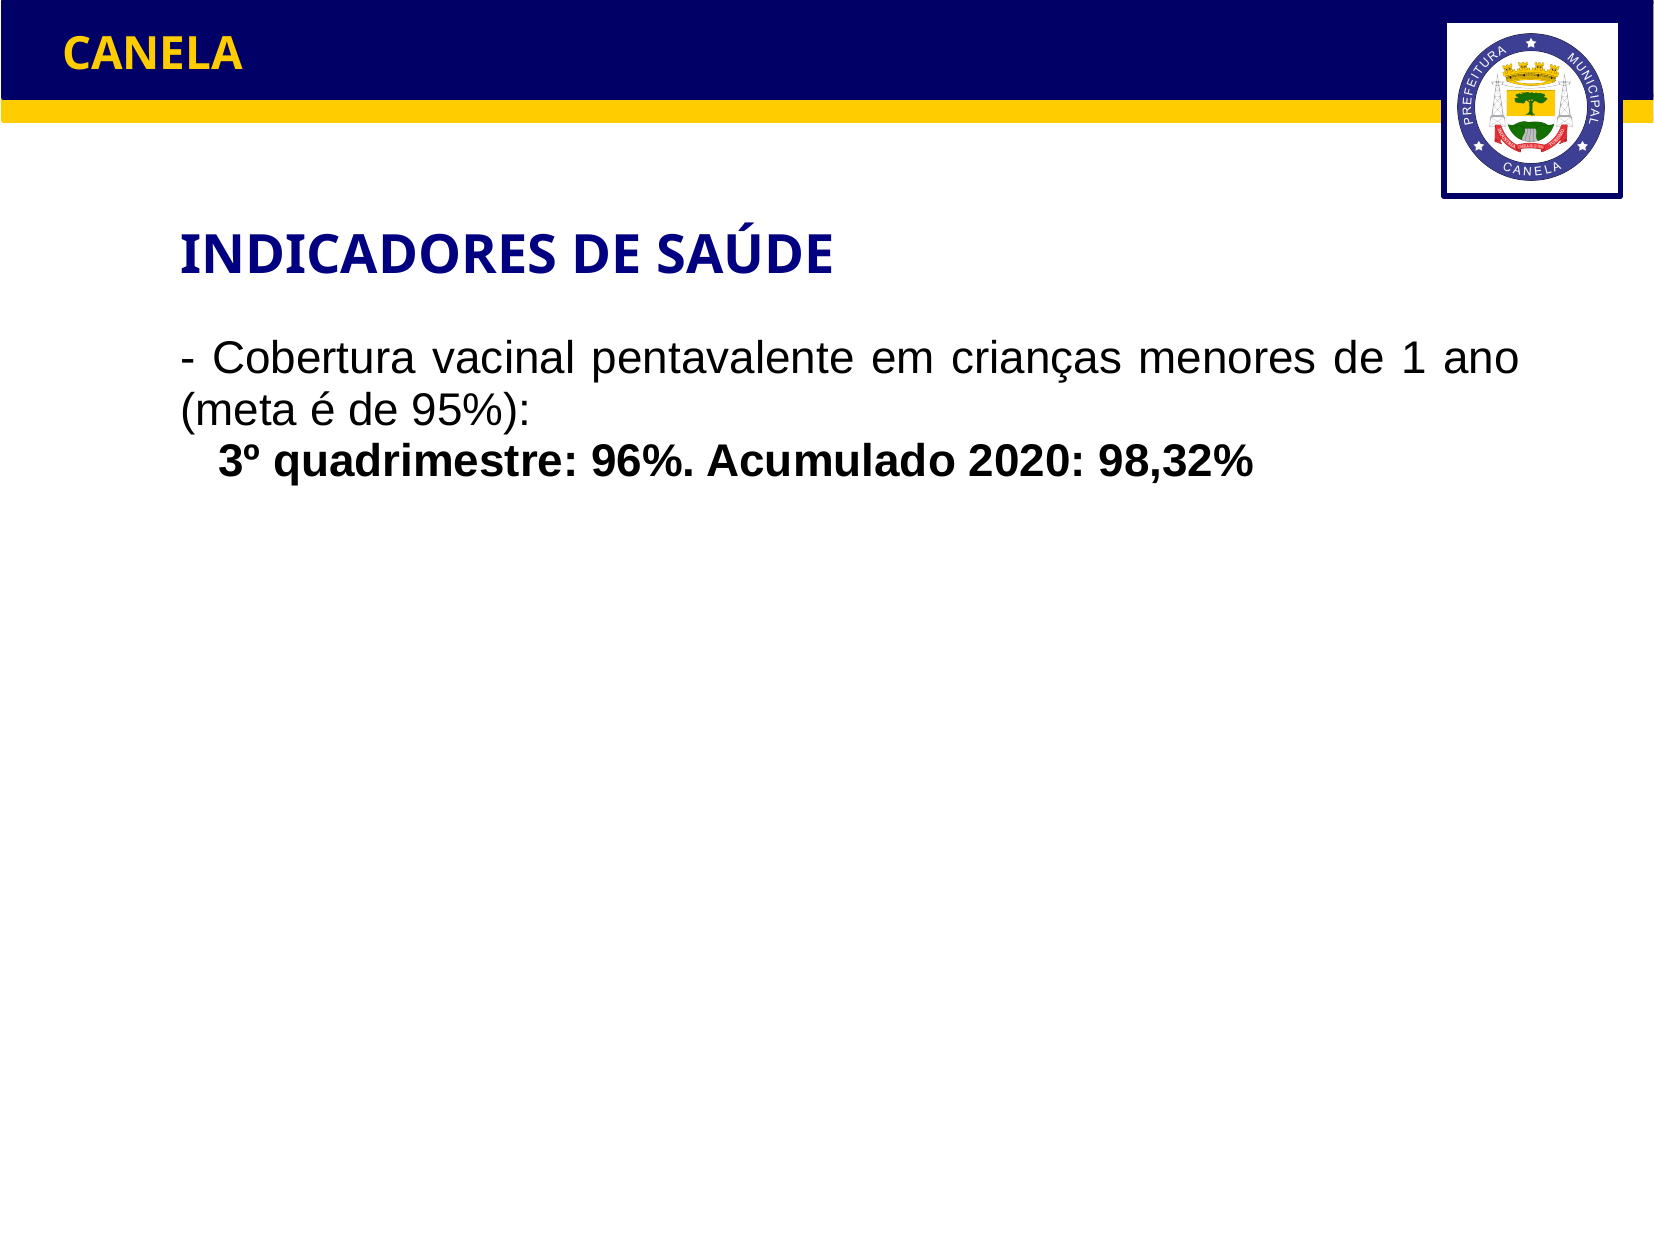

CANELA
CANELA
INDICADORES DE SAÚDE
- Cobertura vacinal pentavalente em crianças menores de 1 ano (meta é de 95%):
 3º quadrimestre: 96%. Acumulado 2020: 98,32%